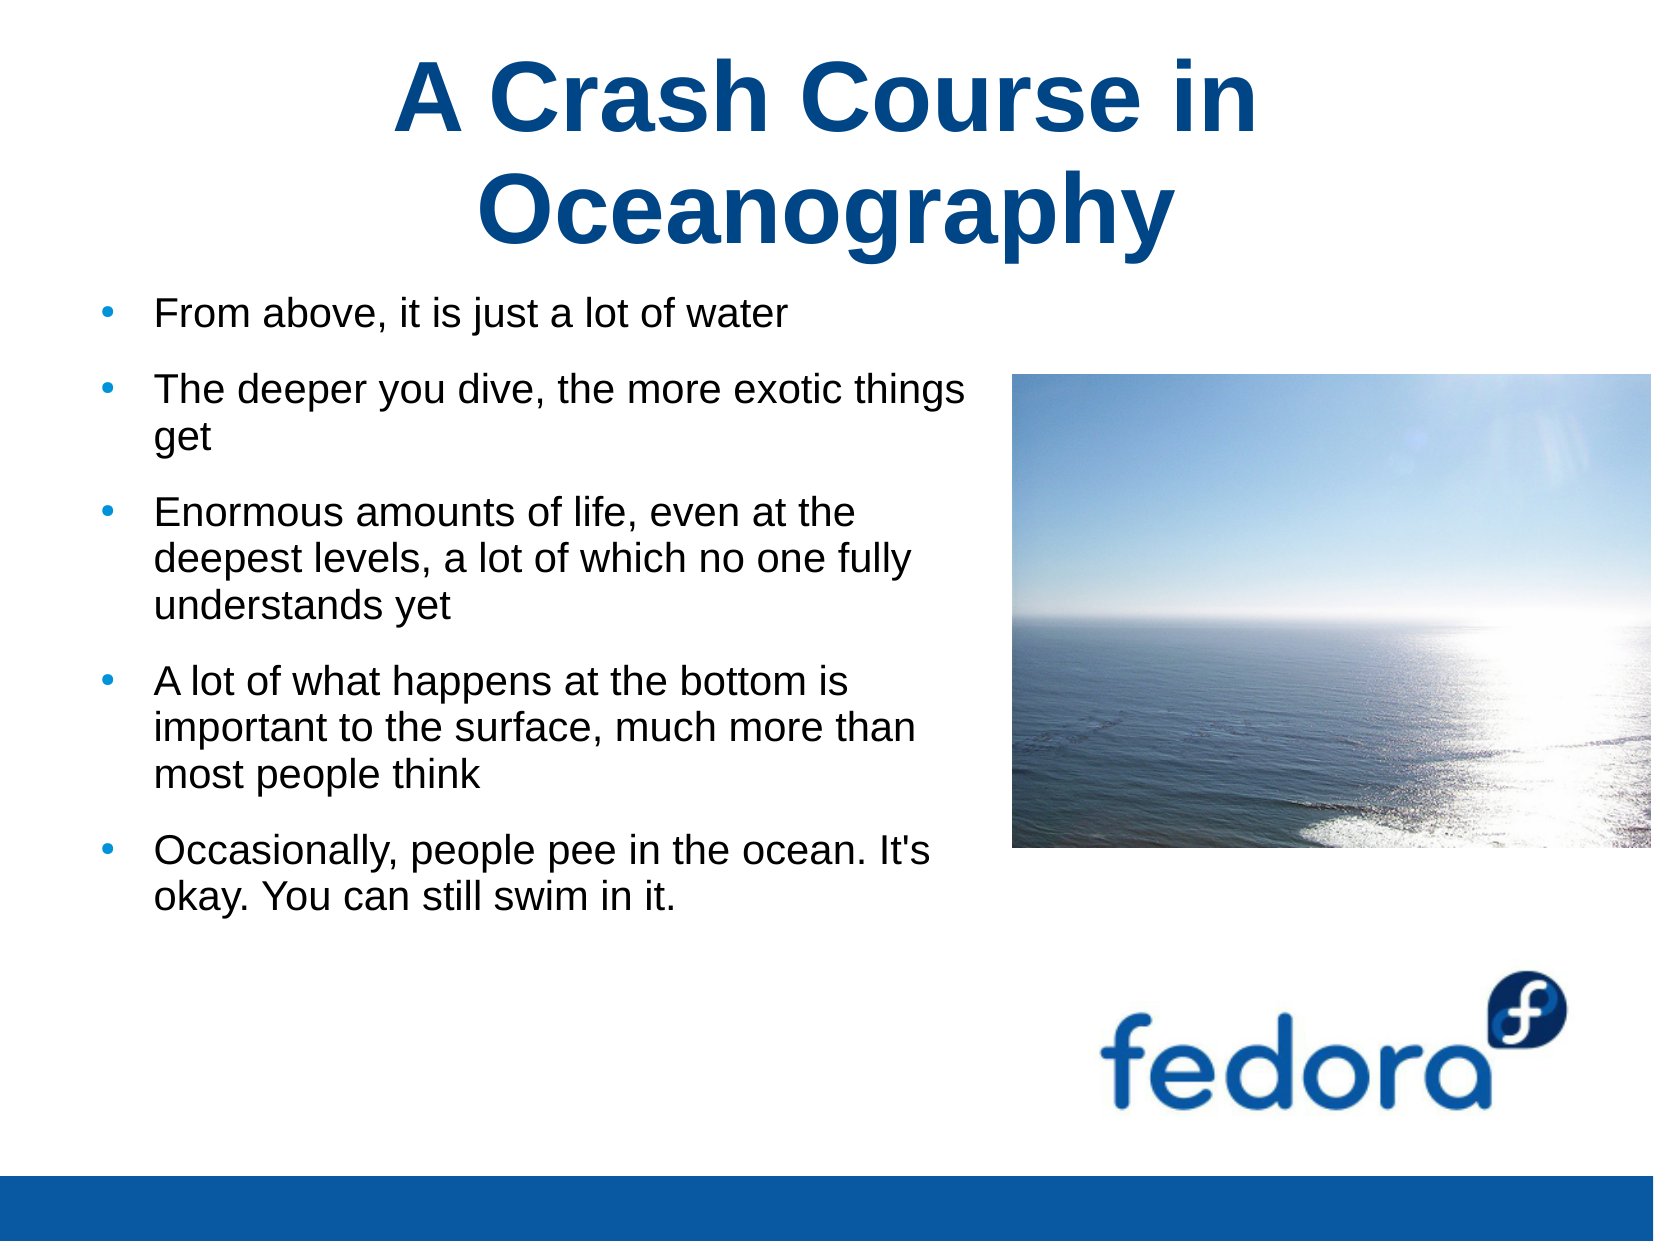

# A Crash Course in Oceanography
From above, it is just a lot of water
The deeper you dive, the more exotic things get
Enormous amounts of life, even at the deepest levels, a lot of which no one fully understands yet
A lot of what happens at the bottom is important to the surface, much more than most people think
Occasionally, people pee in the ocean. It's okay. You can still swim in it.